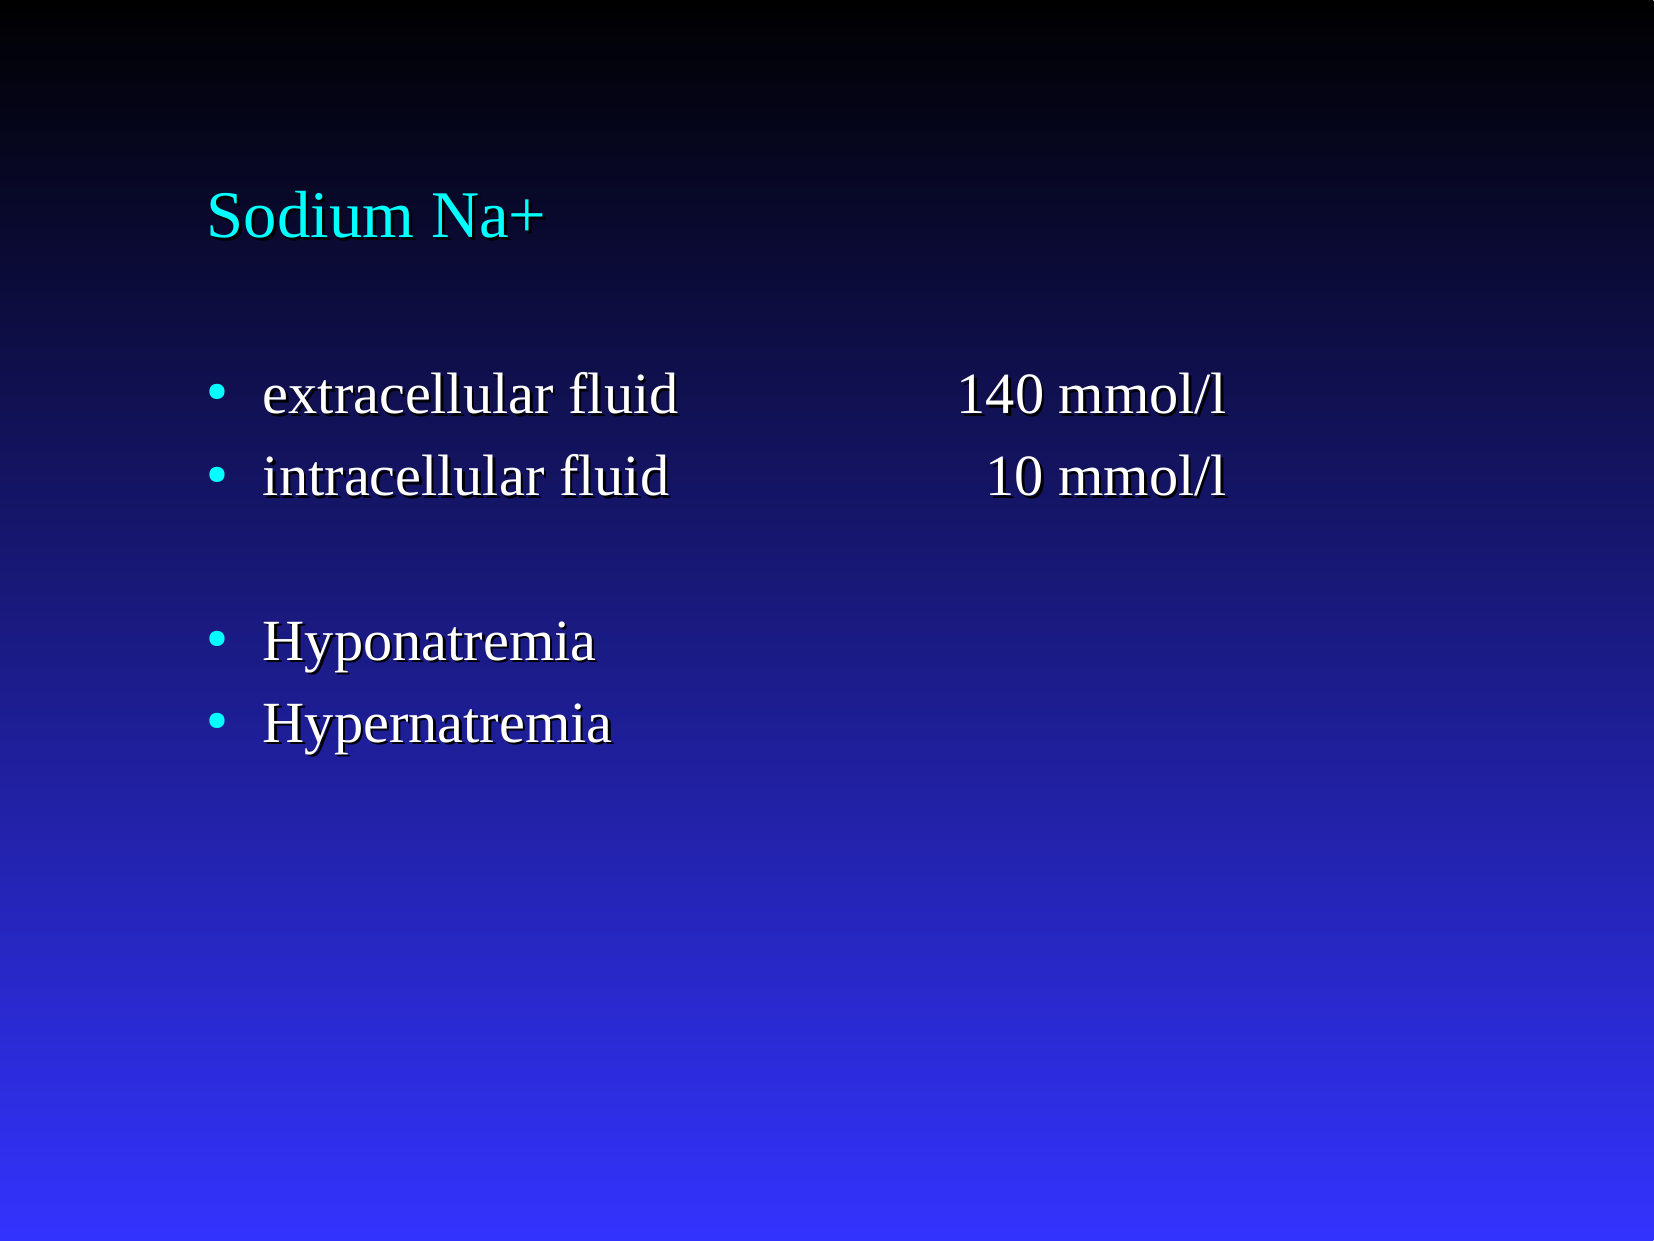

# Sodium Na+
extracellular fluid 		140 mmol/l
intracellular fluid		 10 mmol/l
Hyponatremia
Hypernatremia